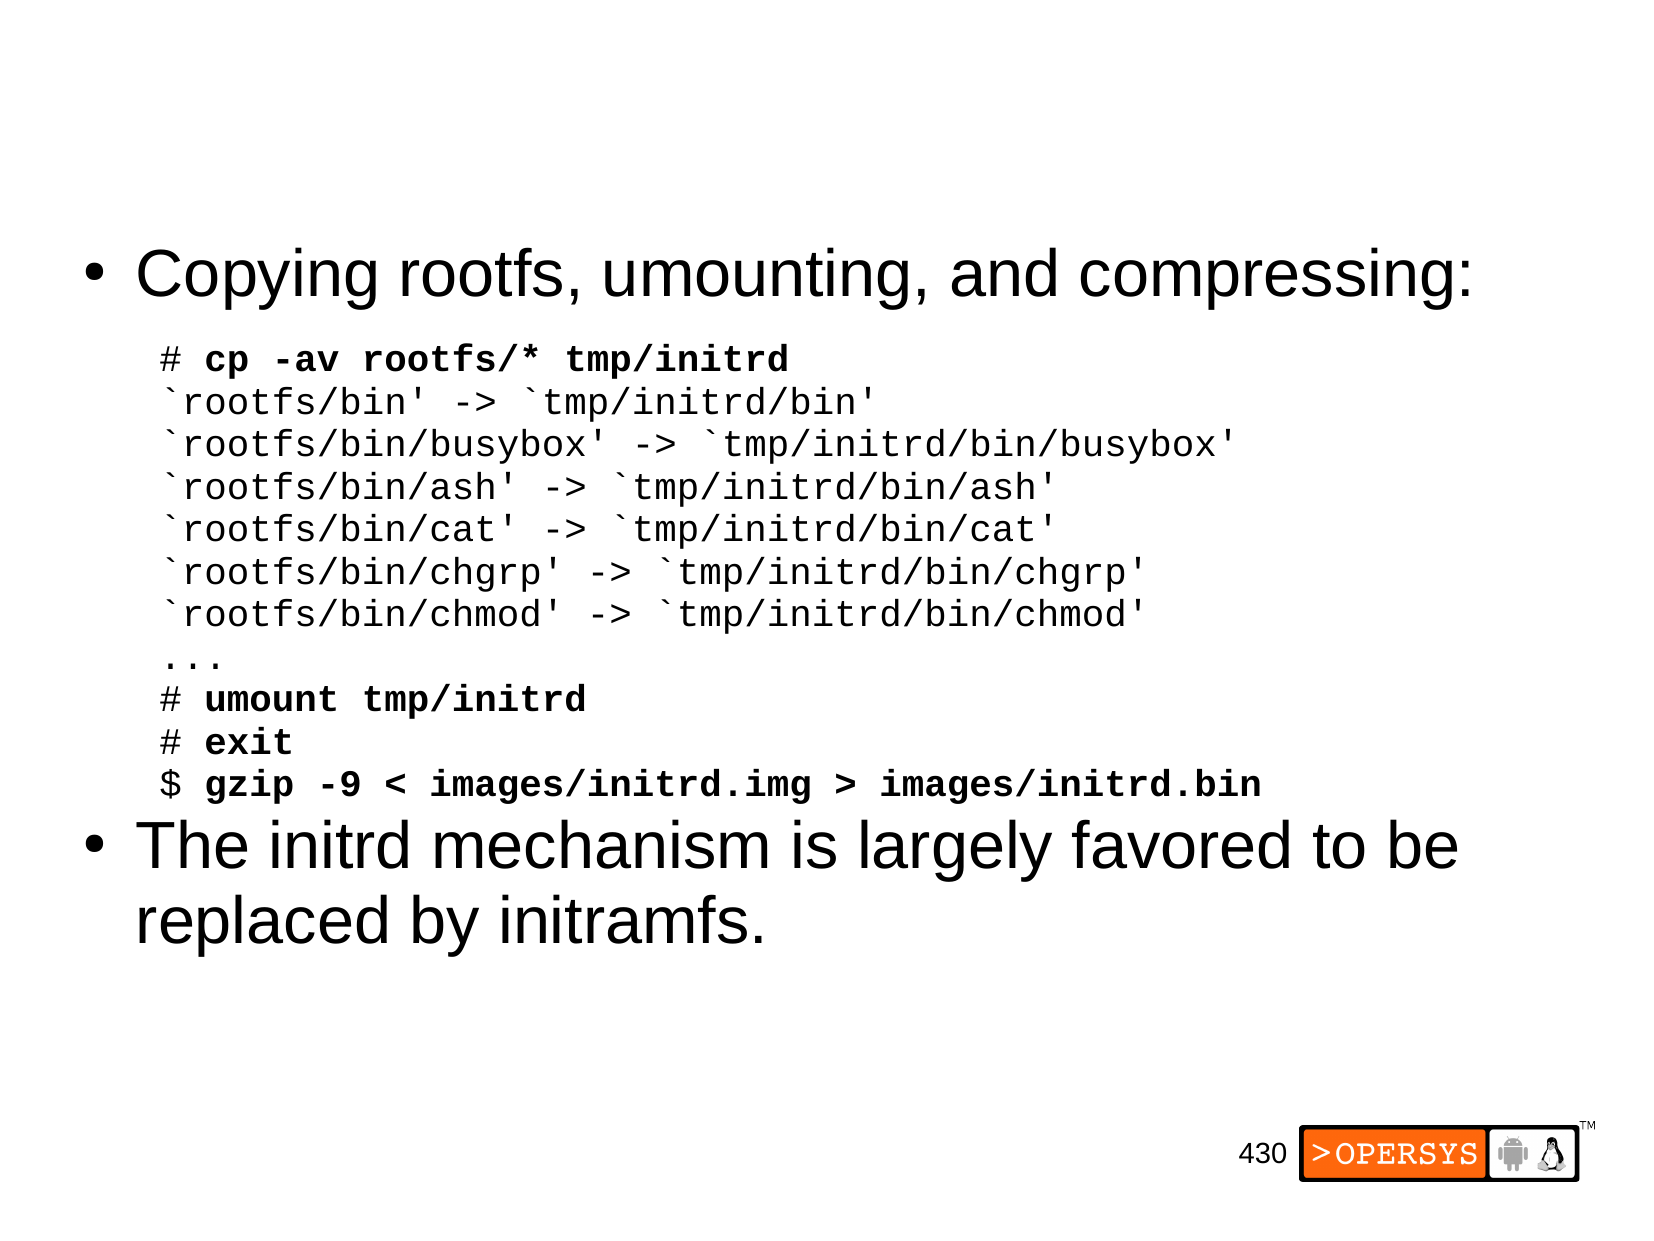

# Copying rootfs, umounting, and compressing:
# cp -av rootfs/* tmp/initrd
`rootfs/bin' -> `tmp/initrd/bin'
`rootfs/bin/busybox' -> `tmp/initrd/bin/busybox'
`rootfs/bin/ash' -> `tmp/initrd/bin/ash'
`rootfs/bin/cat' -> `tmp/initrd/bin/cat'
`rootfs/bin/chgrp' -> `tmp/initrd/bin/chgrp'
`rootfs/bin/chmod' -> `tmp/initrd/bin/chmod'
...
# umount tmp/initrd
# exit
$ gzip -9 < images/initrd.img > images/initrd.bin
The initrd mechanism is largely favored to be replaced by initramfs.